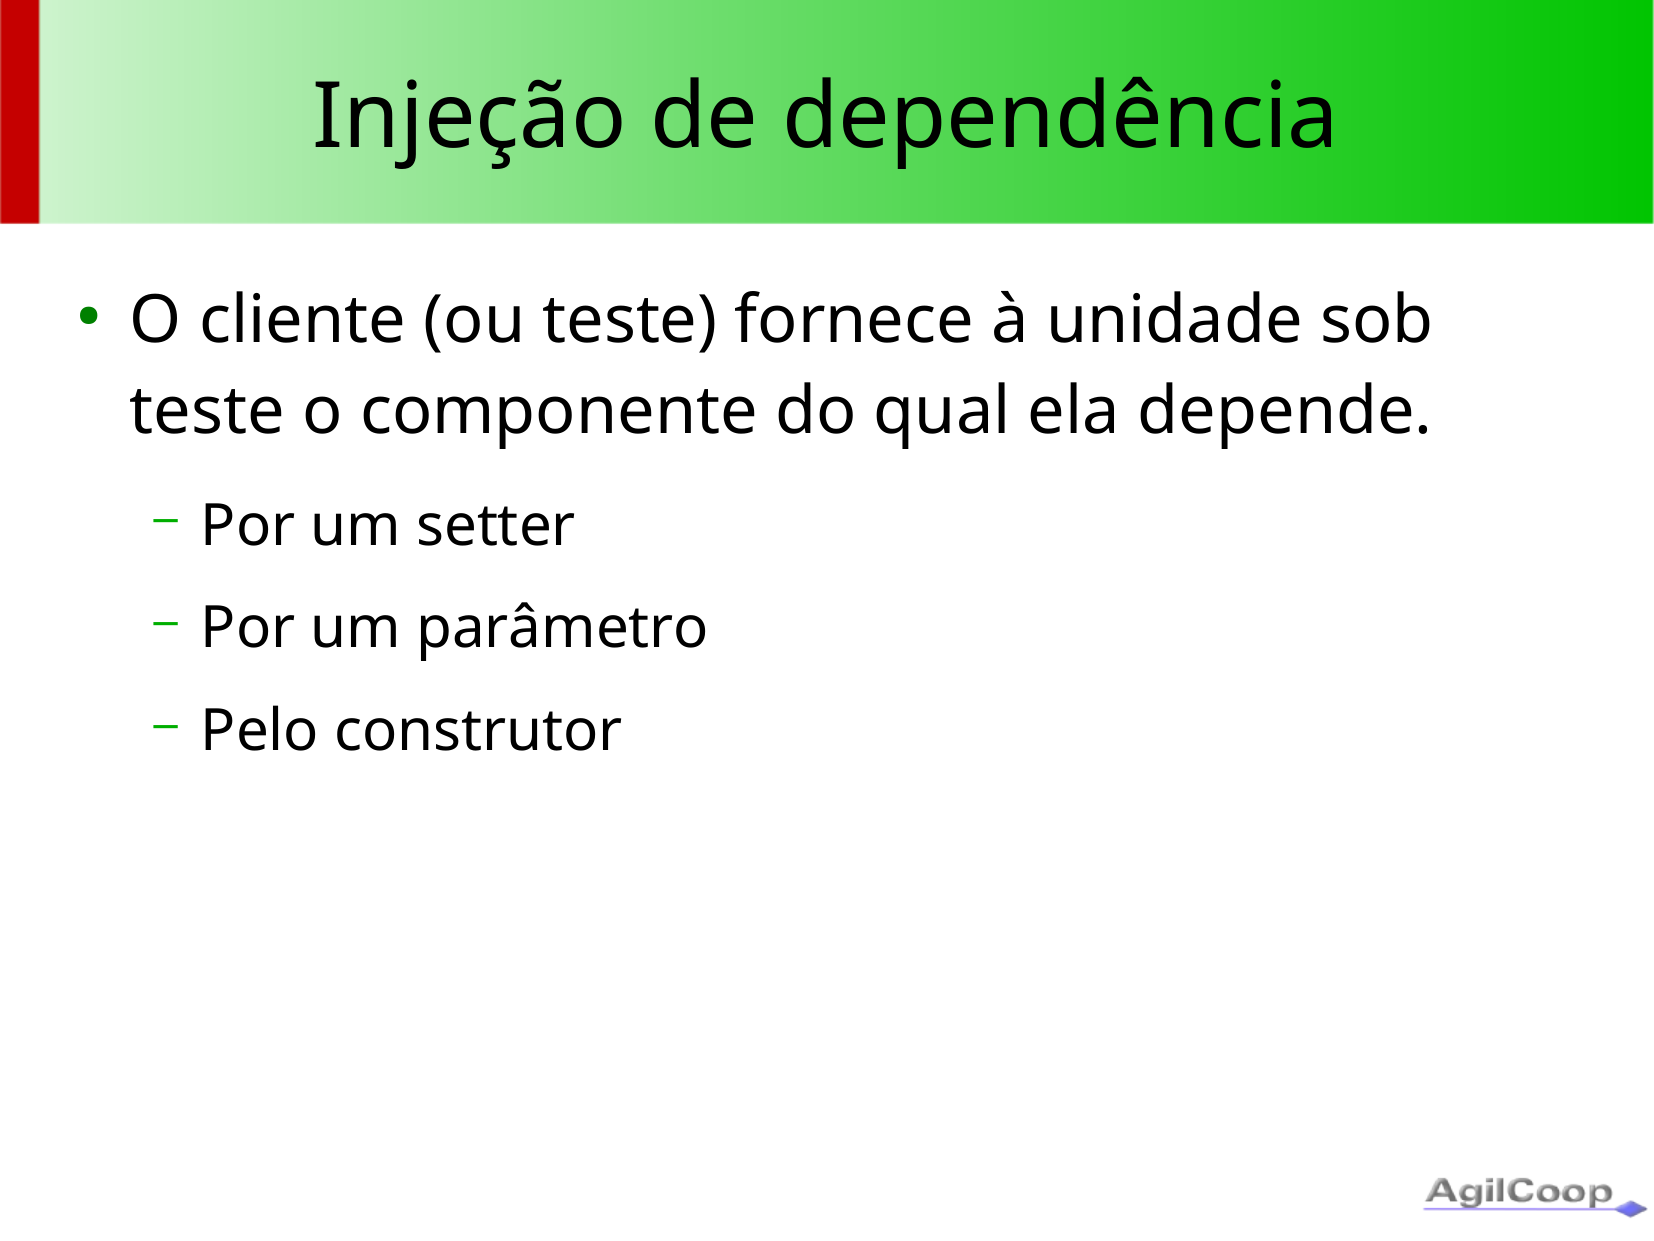

# Injeção de dependência
O cliente (ou teste) fornece à unidade sob teste o componente do qual ela depende.
Por um setter
Por um parâmetro
Pelo construtor